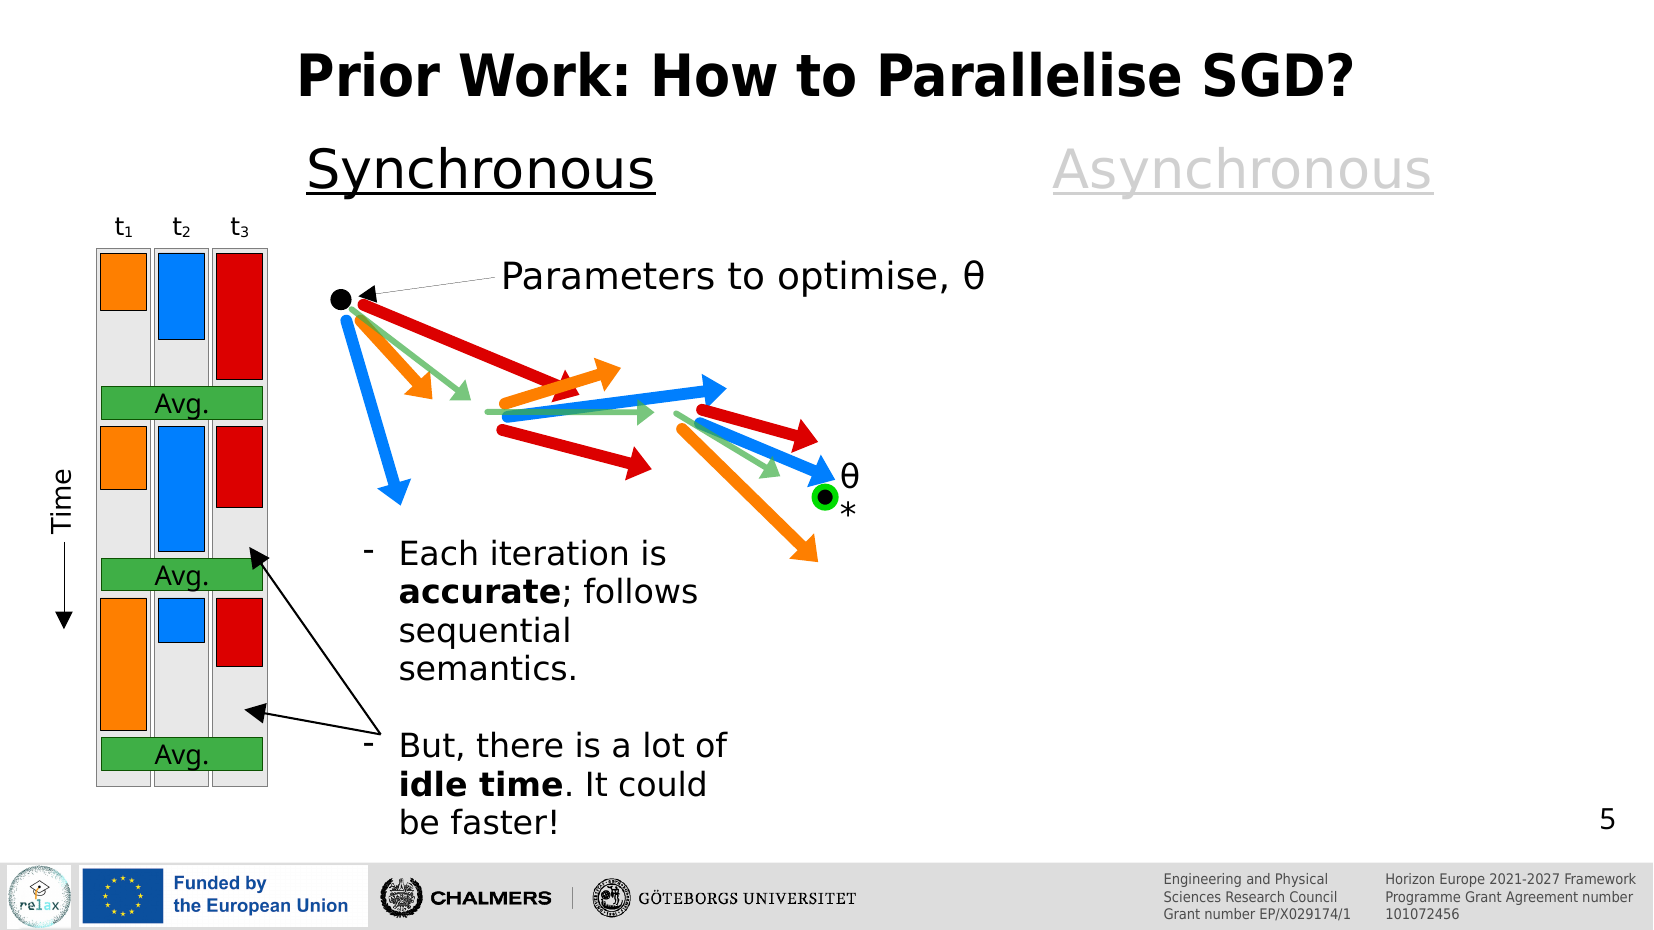

# Prior Work: How to Parallelise SGD?
Synchronous
Asynchronous
t1
t2
t3
Parameters to optimise, θ
Avg.
θ*
Time
Each iteration is accurate; follows sequential semantics.
But, there is a lot of idle time. It could be faster!
Avg.
Avg.
5